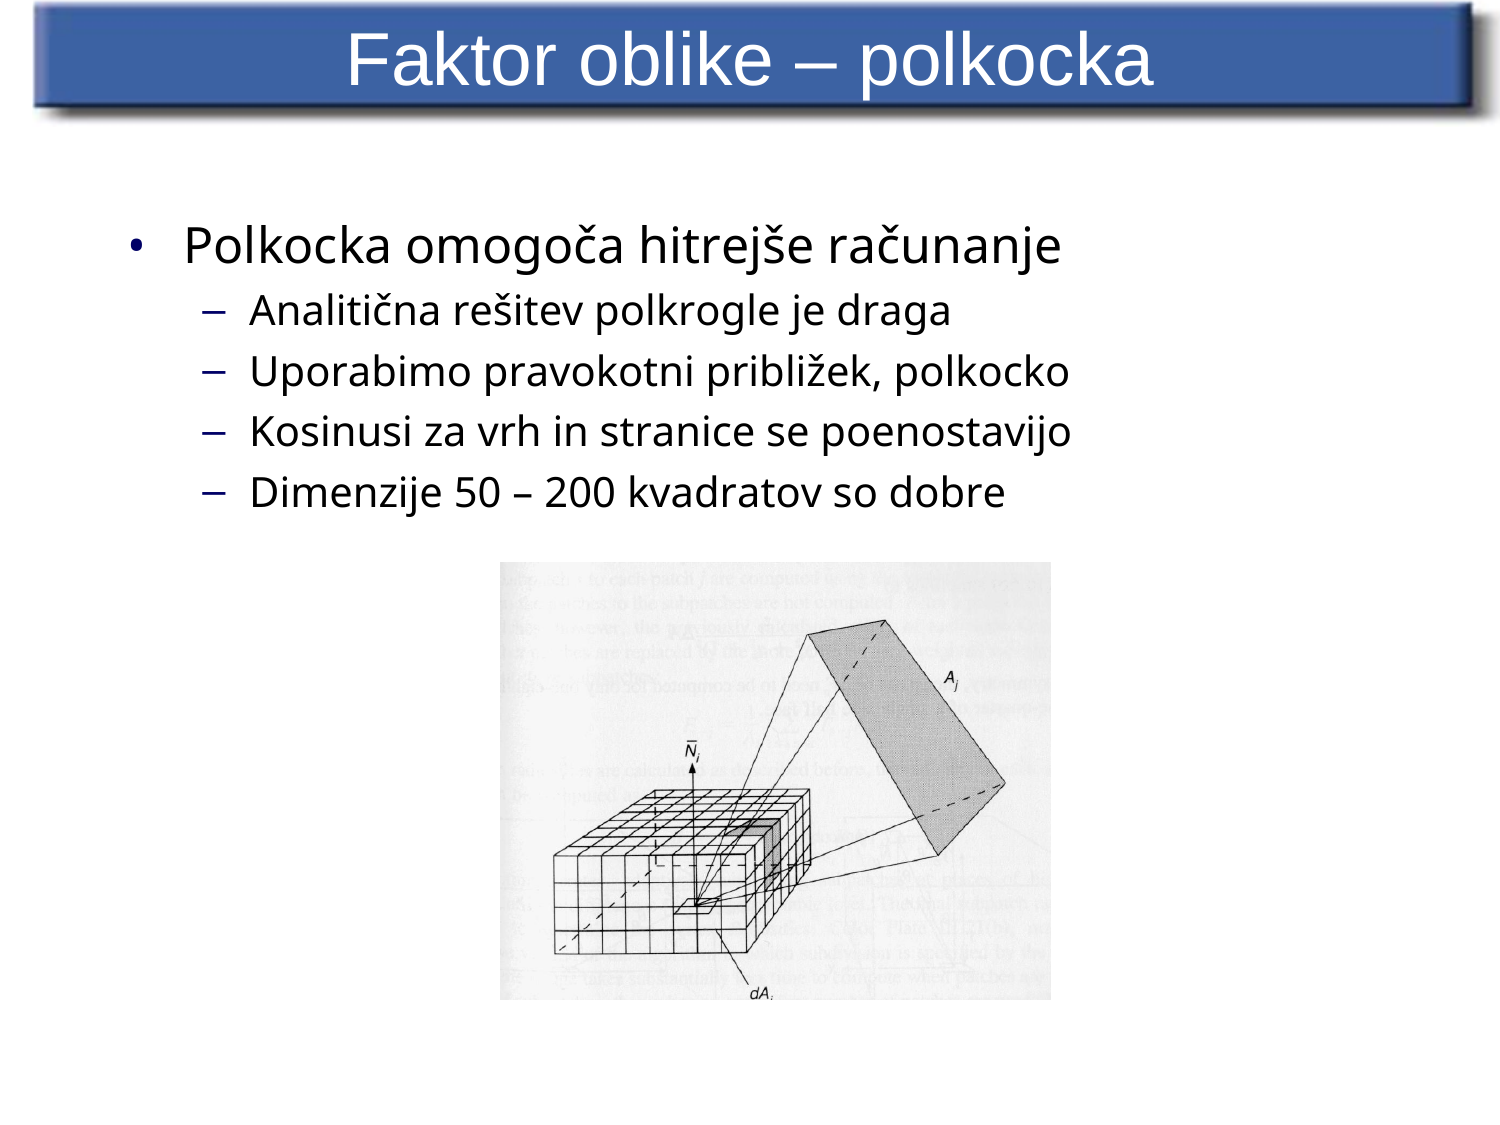

# Faktor oblike – polkocka
Polkocka omogoča hitrejše računanje
Analitična rešitev polkrogle je draga
Uporabimo pravokotni približek, polkocko
Kosinusi za vrh in stranice se poenostavijo
Dimenzije 50 – 200 kvadratov so dobre